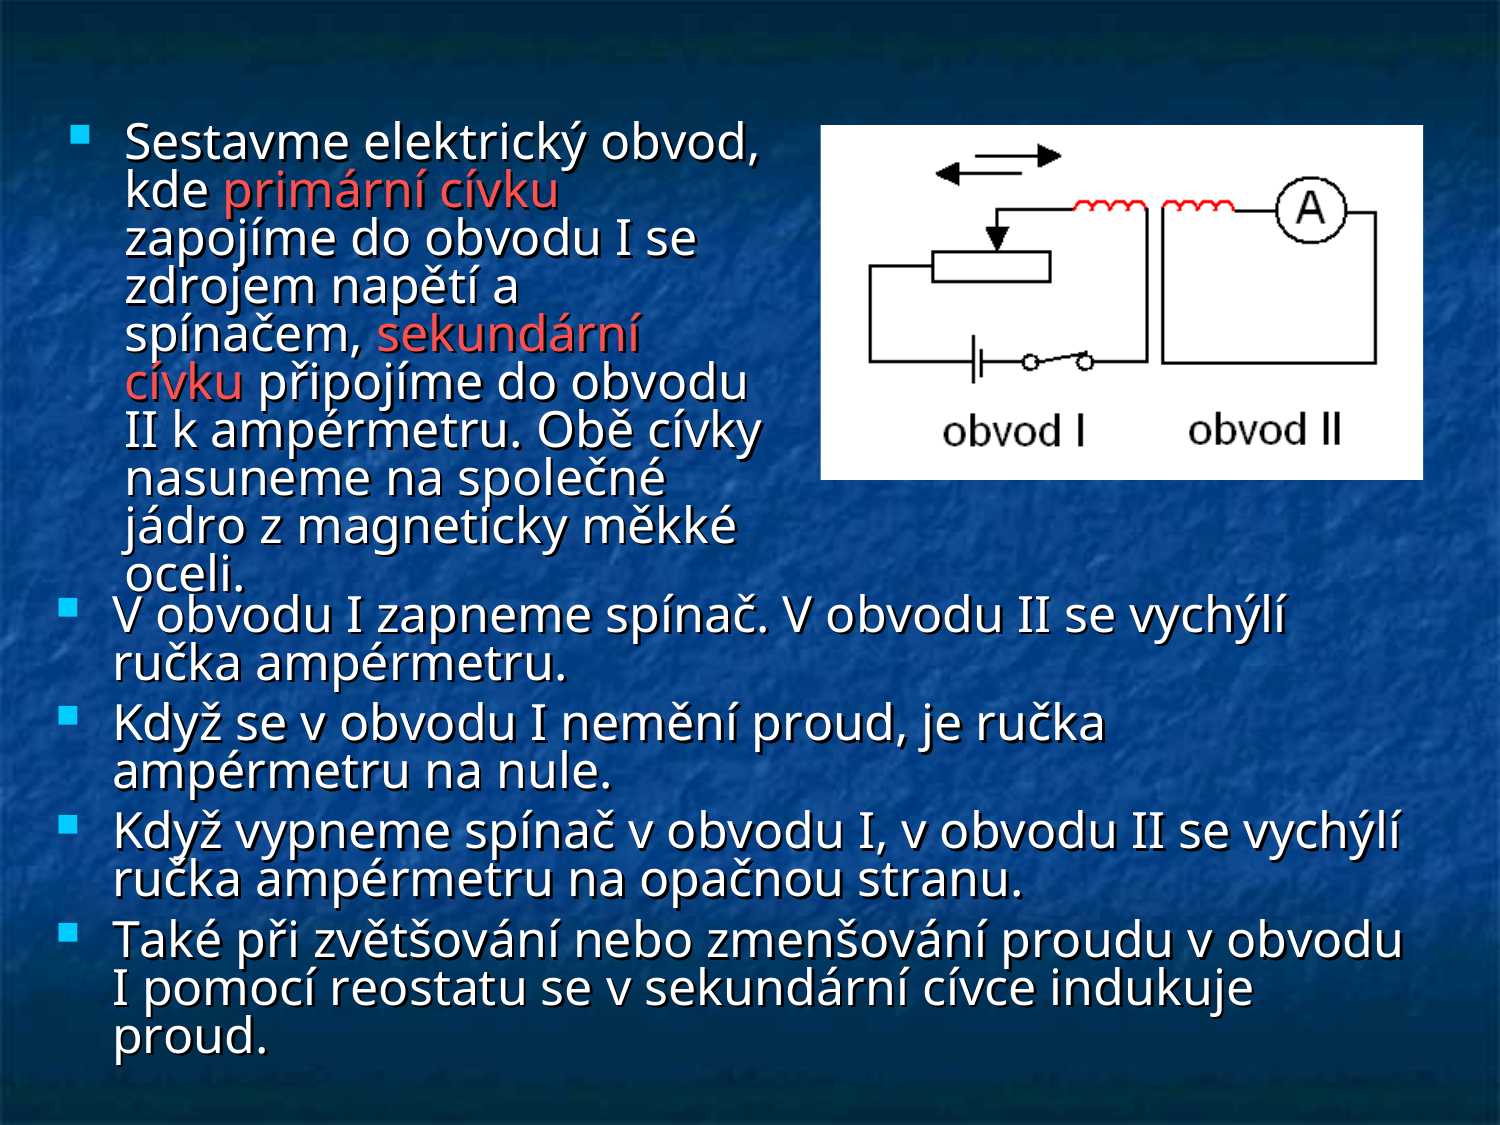

# Sestavme elektrický obvod, kde primární cívku zapojíme do obvodu I se zdrojem napětí a spínačem, sekundární cívku připojíme do obvodu II k ampérmetru. Obě cívky nasuneme na společné jádro z magneticky měkké oceli.
V obvodu I zapneme spínač. V obvodu II se vychýlí ručka ampérmetru.
Když se v obvodu I nemění proud, je ručka ampérmetru na nule.
Když vypneme spínač v obvodu I, v obvodu II se vychýlí ručka ampérmetru na opačnou stranu.
Také při zvětšování nebo zmenšování proudu v obvodu I pomocí reostatu se v sekundární cívce indukuje proud.